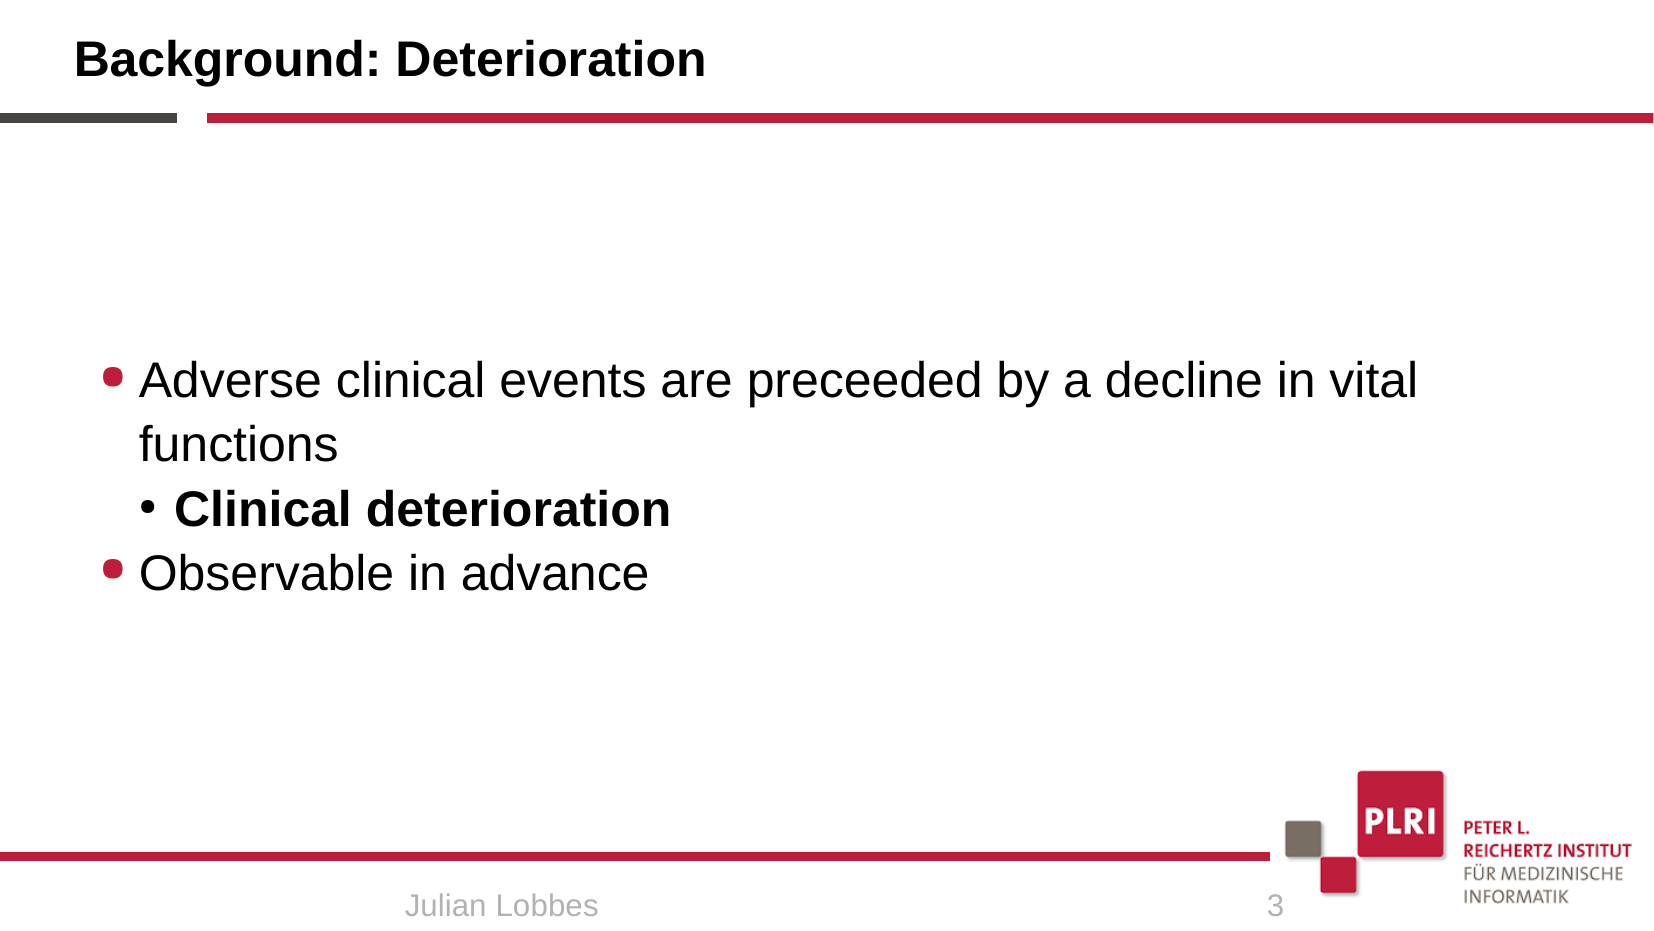

Background: Deterioration
Adverse clinical events are preceeded by a decline in vital functions
Clinical deterioration
Observable in advance
Julian Lobbes